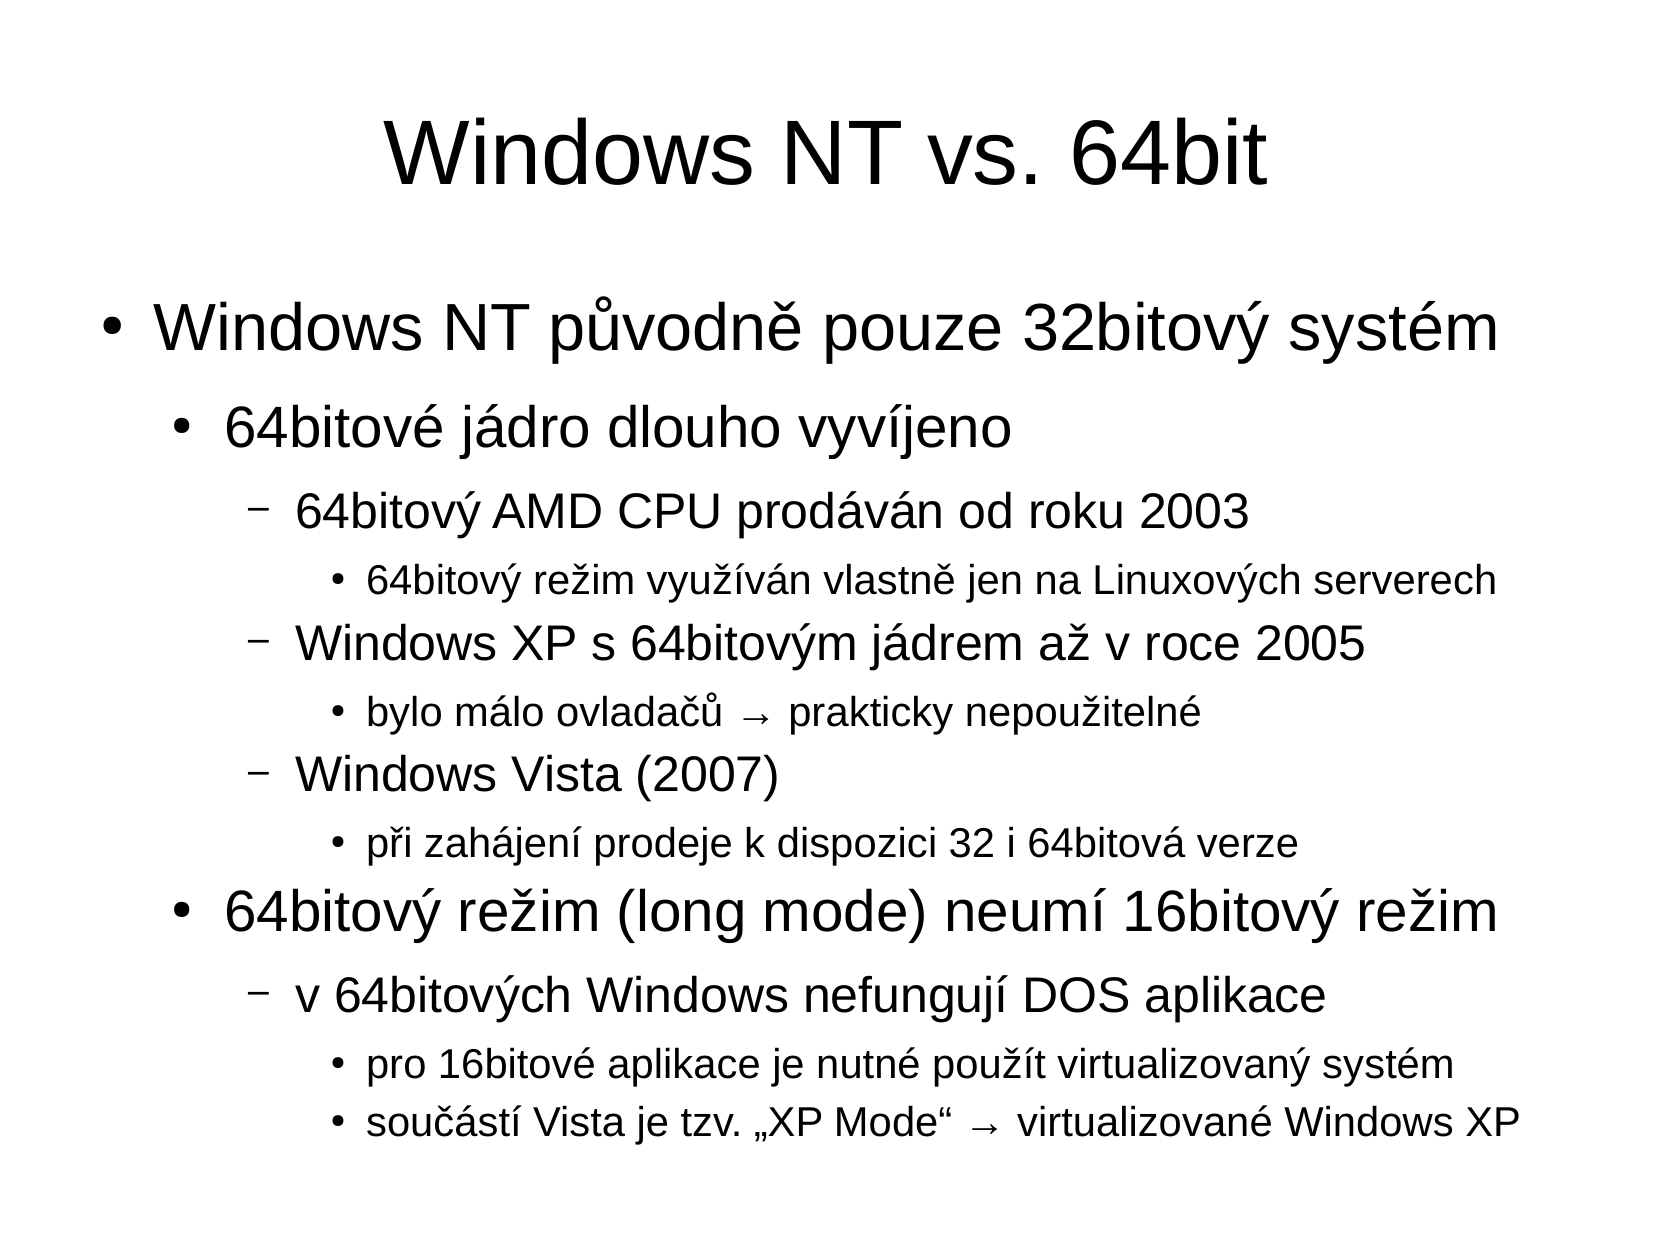

# Windows NT vs. 64bit
Windows NT původně pouze 32bitový systém
64bitové jádro dlouho vyvíjeno
64bitový AMD CPU prodáván od roku 2003
64bitový režim využíván vlastně jen na Linuxových serverech
Windows XP s 64bitovým jádrem až v roce 2005
bylo málo ovladačů → prakticky nepoužitelné
Windows Vista (2007)
při zahájení prodeje k dispozici 32 i 64bitová verze
64bitový režim (long mode) neumí 16bitový režim
v 64bitových Windows nefungují DOS aplikace
pro 16bitové aplikace je nutné použít virtualizovaný systém
součástí Vista je tzv. „XP Mode“ → virtualizované Windows XP